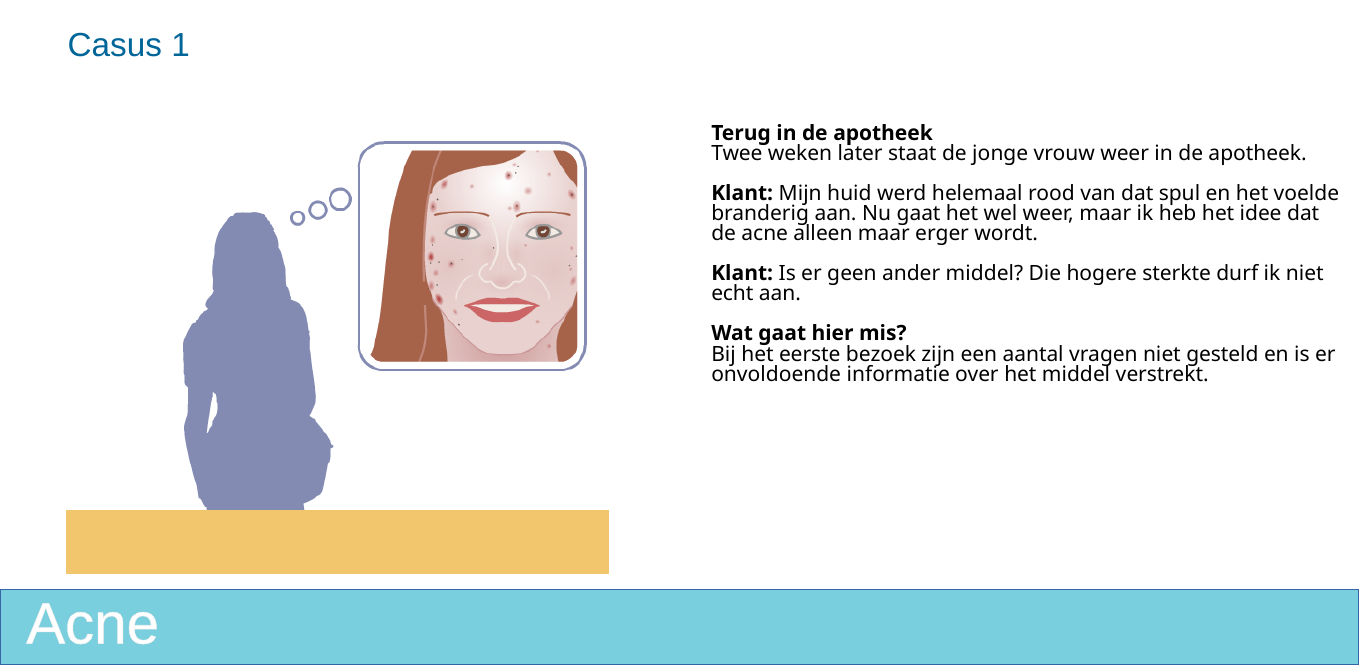

# Casus 1
Terug in de apotheek
Twee weken later staat de jonge vrouw weer in de apotheek.
Klant: Mijn huid werd helemaal rood van dat spul en het voelde branderig aan. Nu gaat het wel weer, maar ik heb het idee dat de acne alleen maar erger wordt.
Klant: Is er geen ander middel? Die hogere sterkte durf ik niet echt aan.
Wat gaat hier mis?
Bij het eerste bezoek zijn een aantal vragen niet gesteld en is er onvoldoende informatie over het middel verstrekt.
Acne